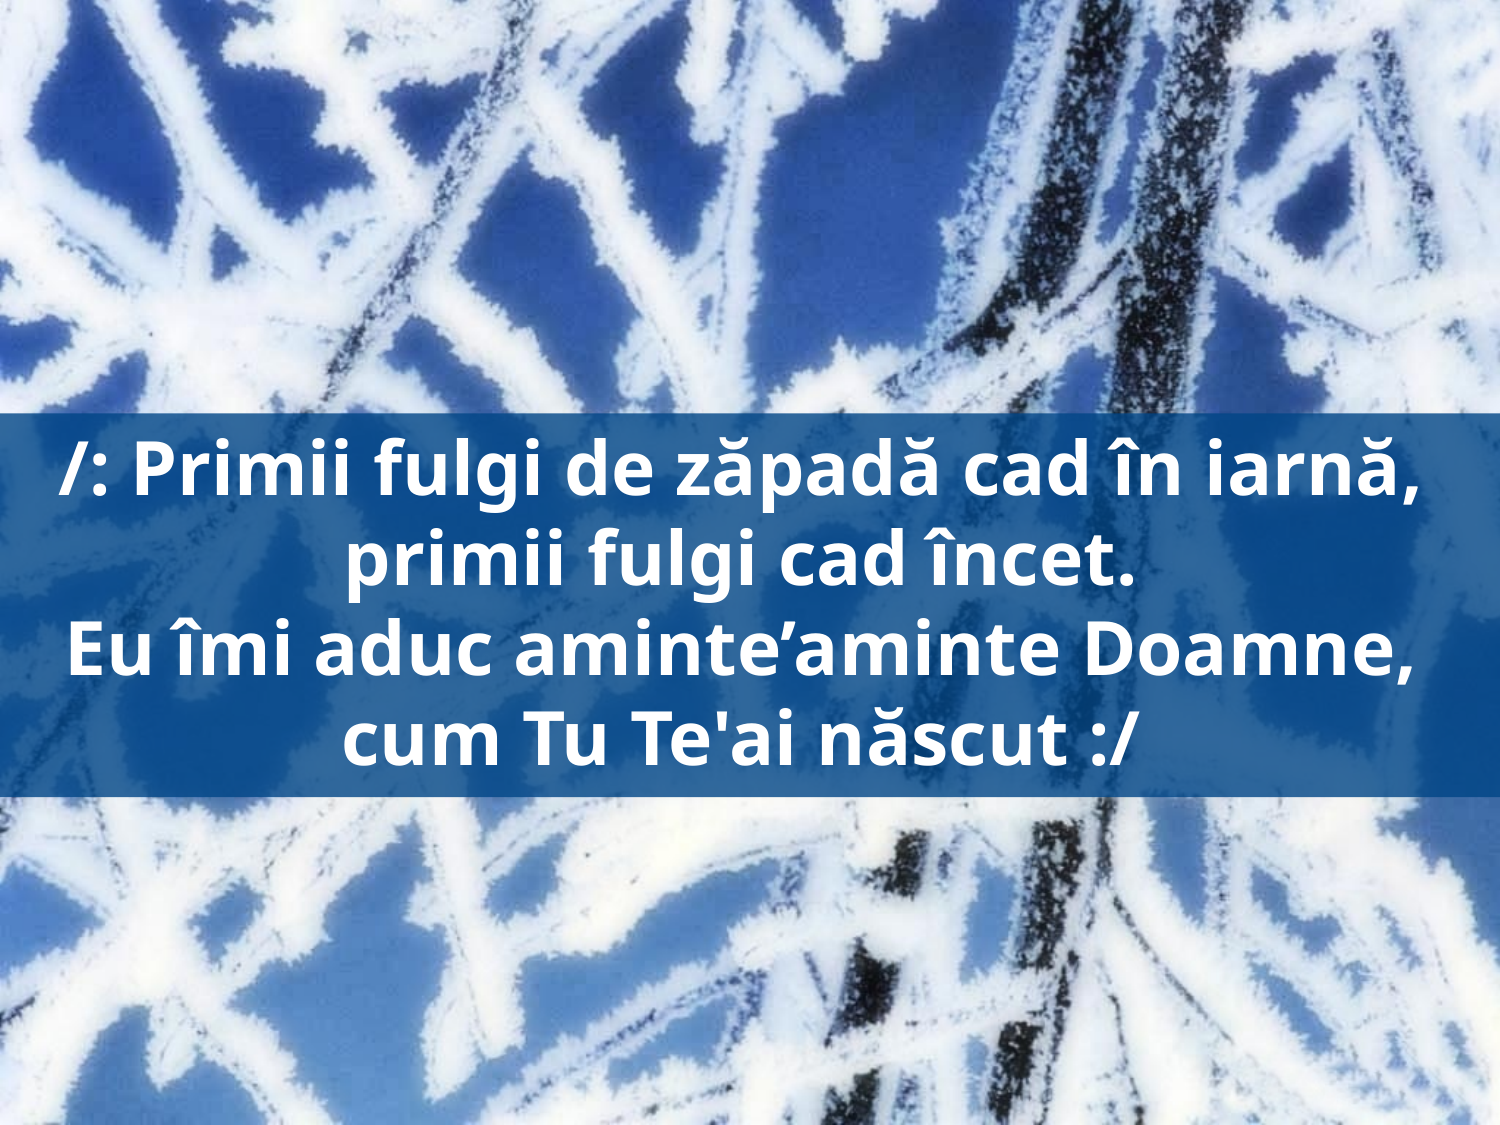

# /: Primii fulgi de zăpadă cad în iarnă, primii fulgi cad încet. Eu îmi aduc aminte’aminte Doamne, cum Tu Te'ai născut :/